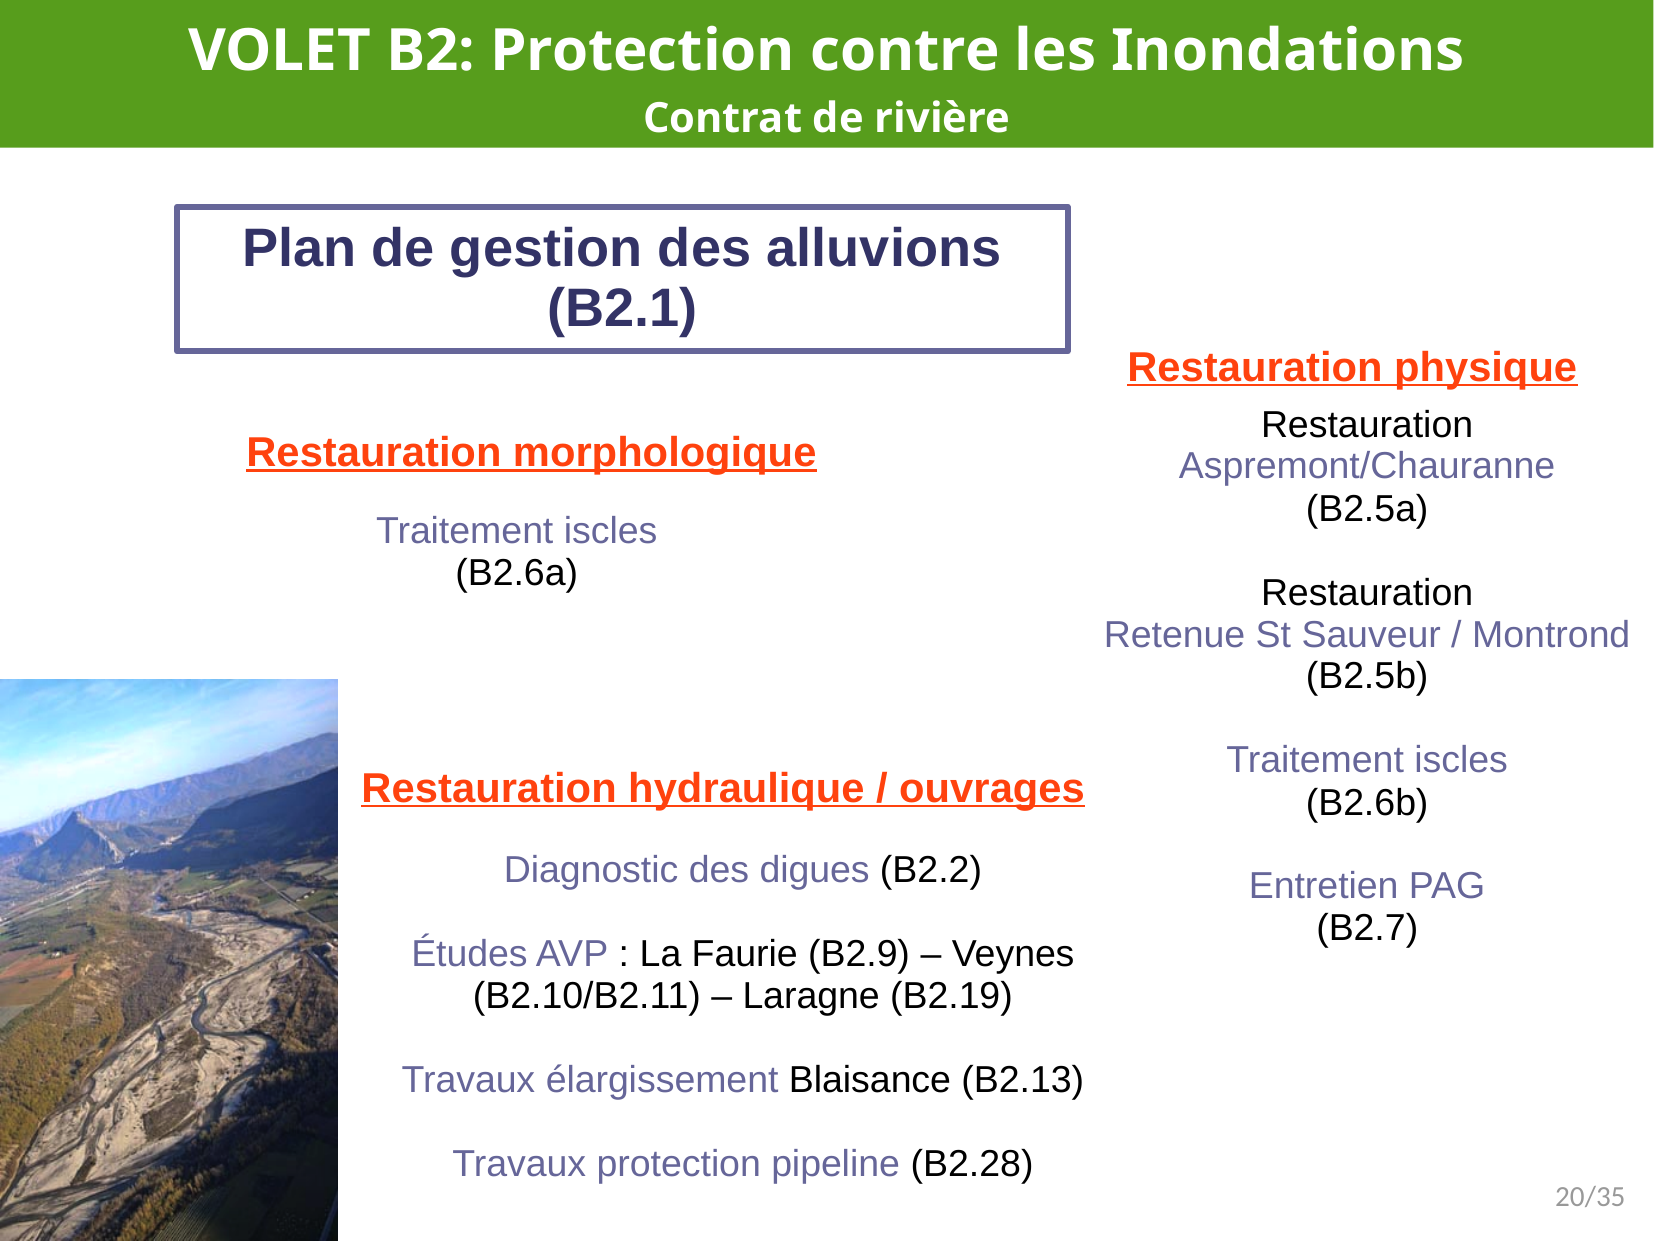

VOLET B2: Protection contre les Inondations
Contrat de rivière
Plan de gestion des alluvions
(B2.1)
Restauration physique
Restauration Aspremont/Chauranne
(B2.5a)
Restauration
Retenue St Sauveur / Montrond
(B2.5b)
Traitement iscles
(B2.6b)
Entretien PAG
(B2.7)
Restauration morphologique
Traitement iscles (B2.6a)
Restauration hydraulique / ouvrages
Diagnostic des digues (B2.2)
Études AVP : La Faurie (B2.9) – Veynes (B2.10/B2.11) – Laragne (B2.19)
Travaux élargissement Blaisance (B2.13)
Travaux protection pipeline (B2.28)